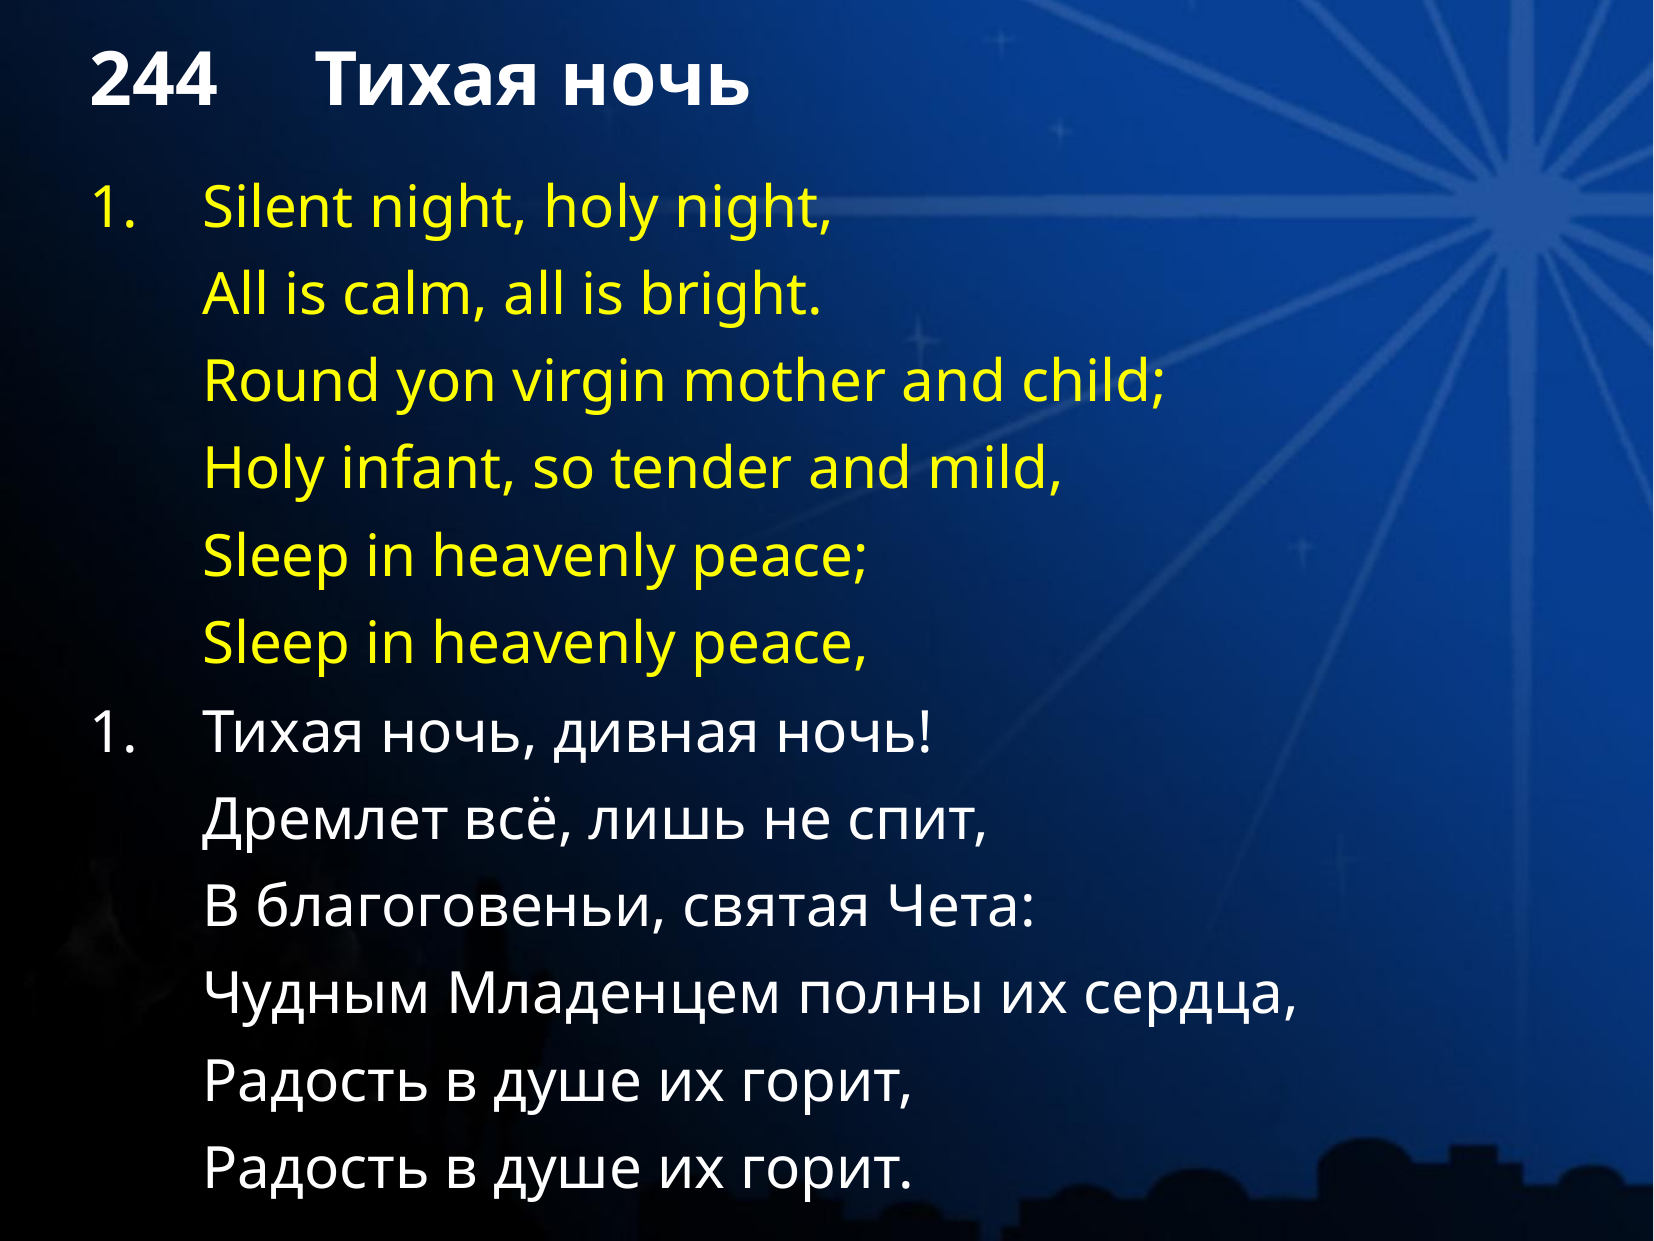

244	Тихая ночь
1.	Silent night, holy night,
	All is calm, all is bright.
	Round yon virgin mother and child;
	Holy infant, so tender and mild,
	Sleep in heavenly peace;
	Sleep in heavenly peace,
1.	Тихая ночь, дивная ночь!
	Дремлет всё, лишь не спит,
	В благоговеньи, святая Чета:
	Чудным Младенцем полны их сердца,
	Радость в душе их горит,
	Радость в душе их горит.